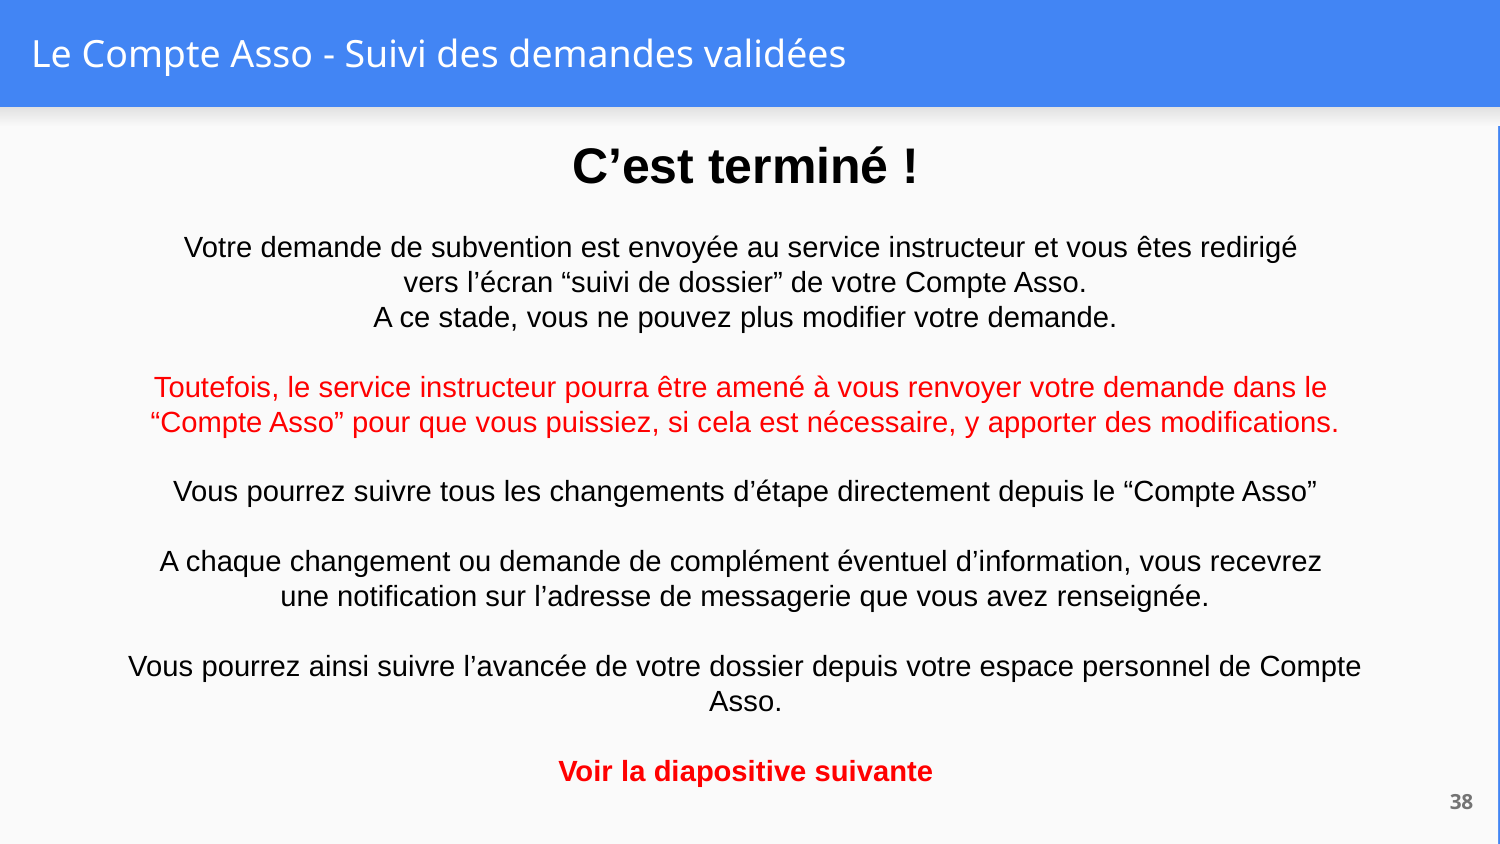

# Le Compte Asso - Suivi des demandes validées
C’est terminé !
Votre demande de subvention est envoyée au service instructeur et vous êtes redirigé
vers l’écran “suivi de dossier” de votre Compte Asso.
A ce stade, vous ne pouvez plus modifier votre demande.
Toutefois, le service instructeur pourra être amené à vous renvoyer votre demande dans le
“Compte Asso” pour que vous puissiez, si cela est nécessaire, y apporter des modifications.
Vous pourrez suivre tous les changements d’étape directement depuis le “Compte Asso”
A chaque changement ou demande de complément éventuel d’information, vous recevrez
une notification sur l’adresse de messagerie que vous avez renseignée.
Vous pourrez ainsi suivre l’avancée de votre dossier depuis votre espace personnel de Compte Asso.
Voir la diapositive suivante